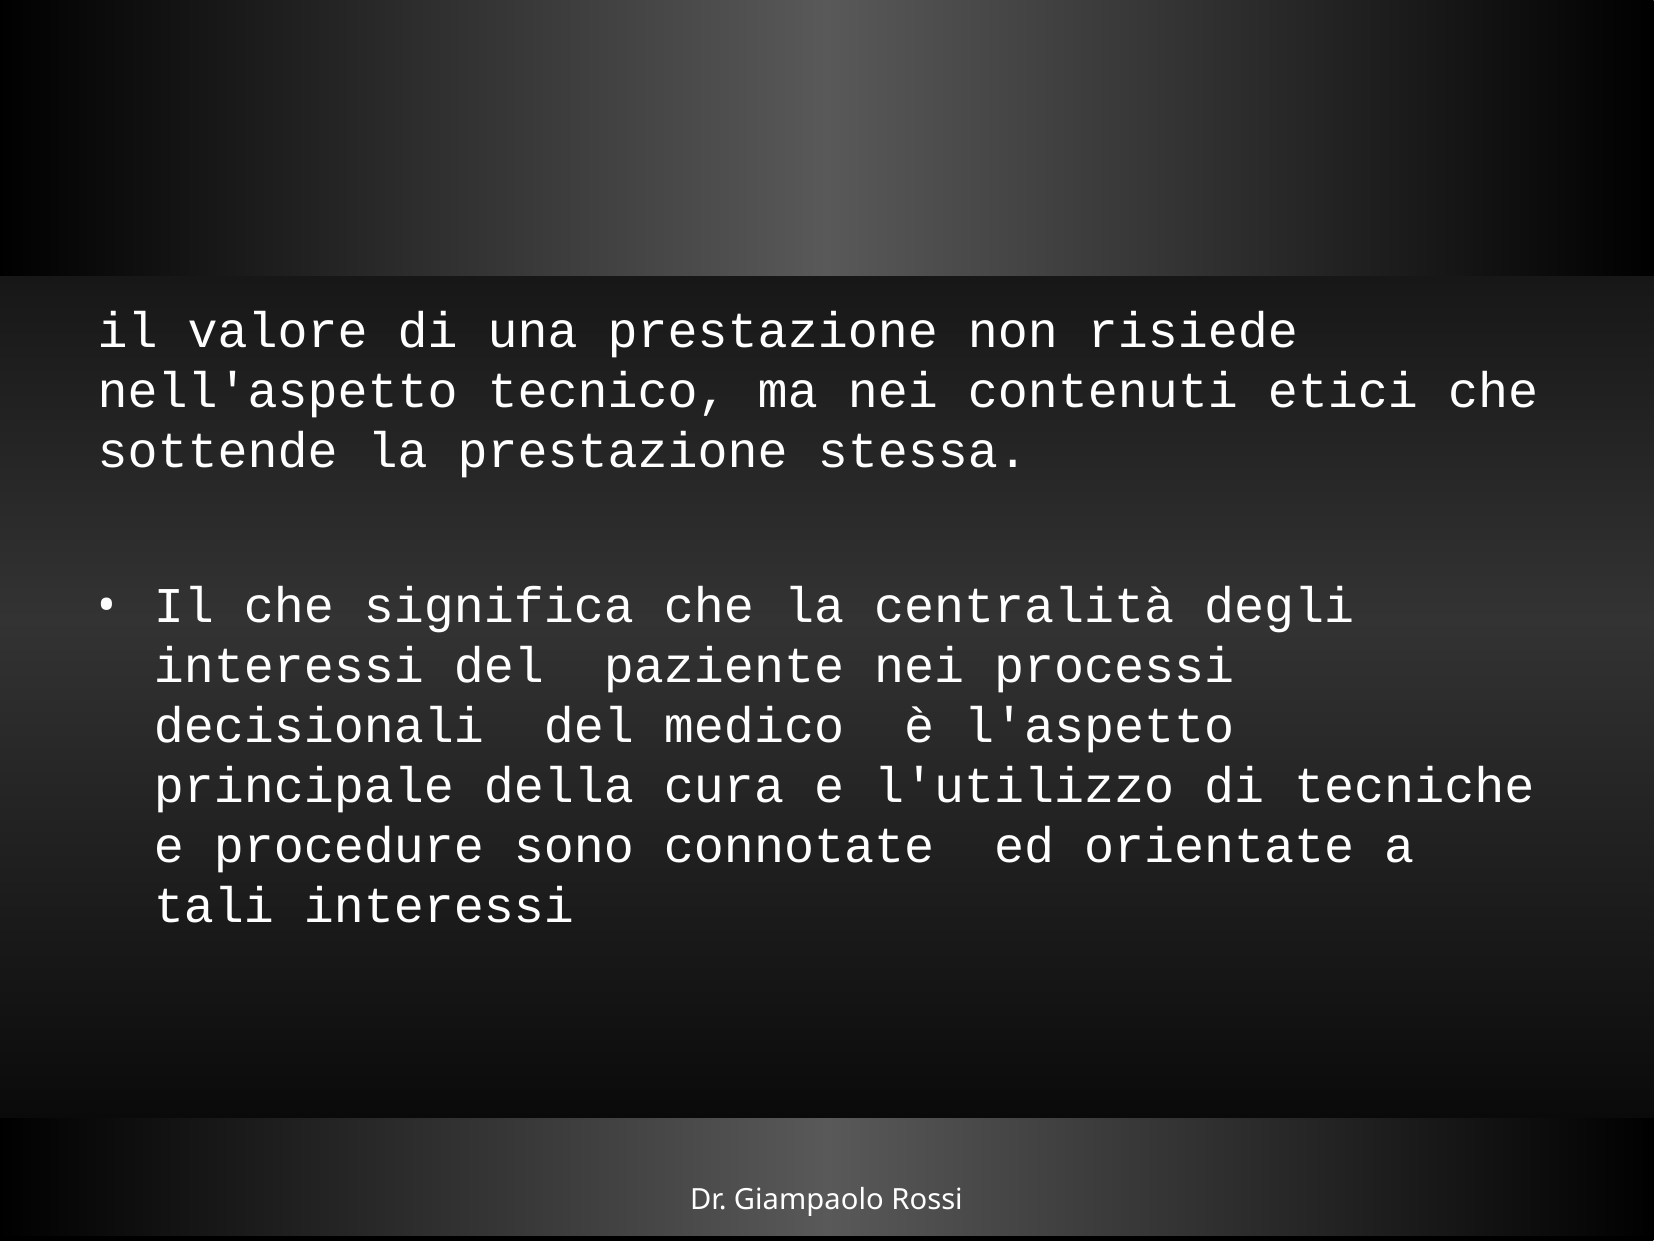

#
il valore di una prestazione non risiede nell'aspetto tecnico, ma nei contenuti etici che sottende la prestazione stessa.
Il che significa che la centralità degli interessi del paziente nei processi decisionali del medico è l'aspetto principale della cura e l'utilizzo di tecniche e procedure sono connotate ed orientate a tali interessi